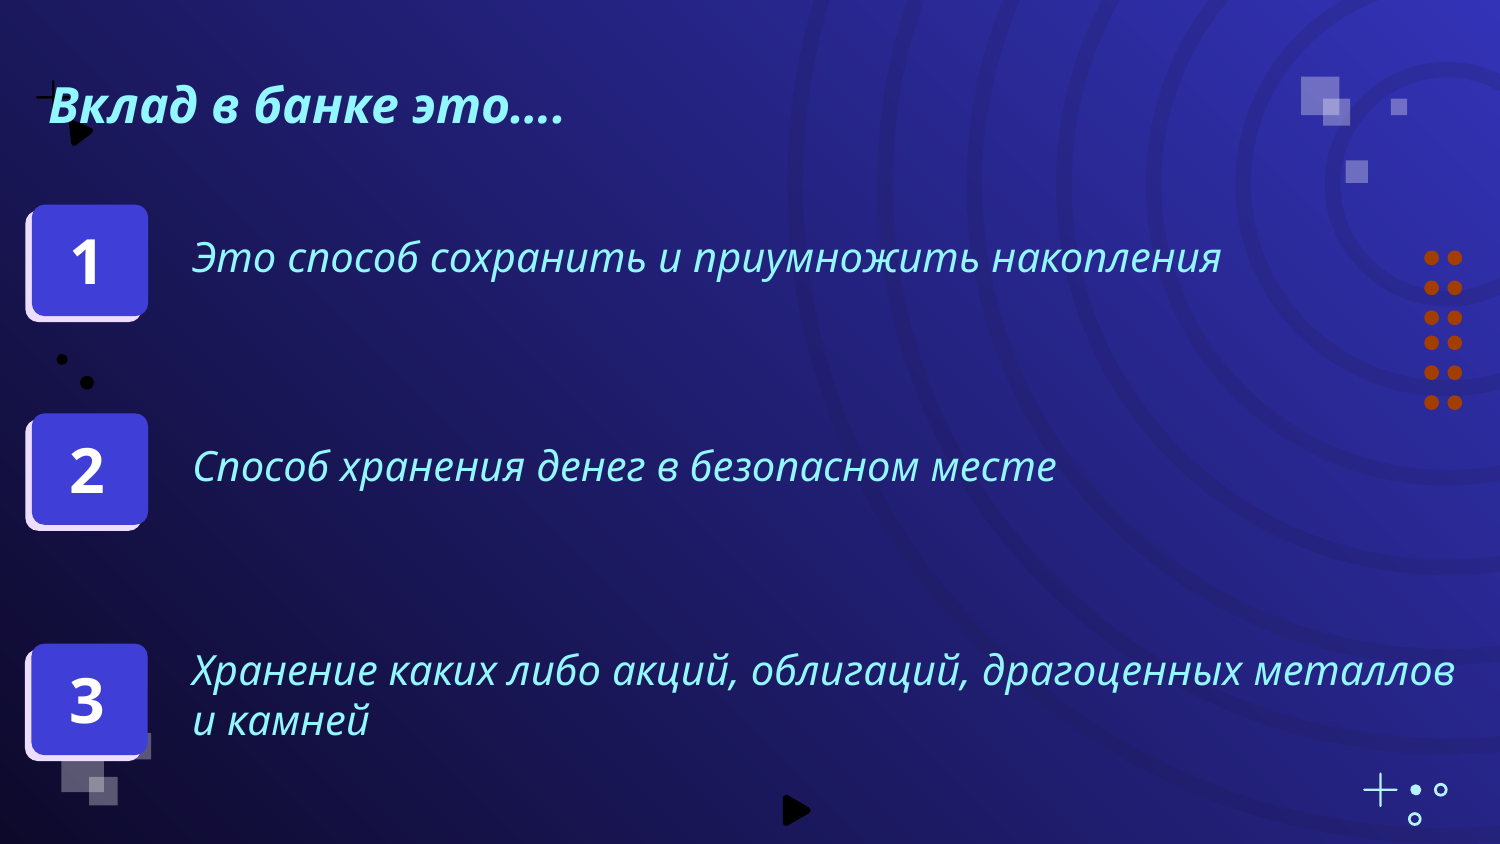

Вклад в банке это….
Это способ сохранить и приумножить накопления
1
# Способ хранения денег в безопасном месте
2
Хранение каких либо акций, облигаций, драгоценных металлов и камней
3